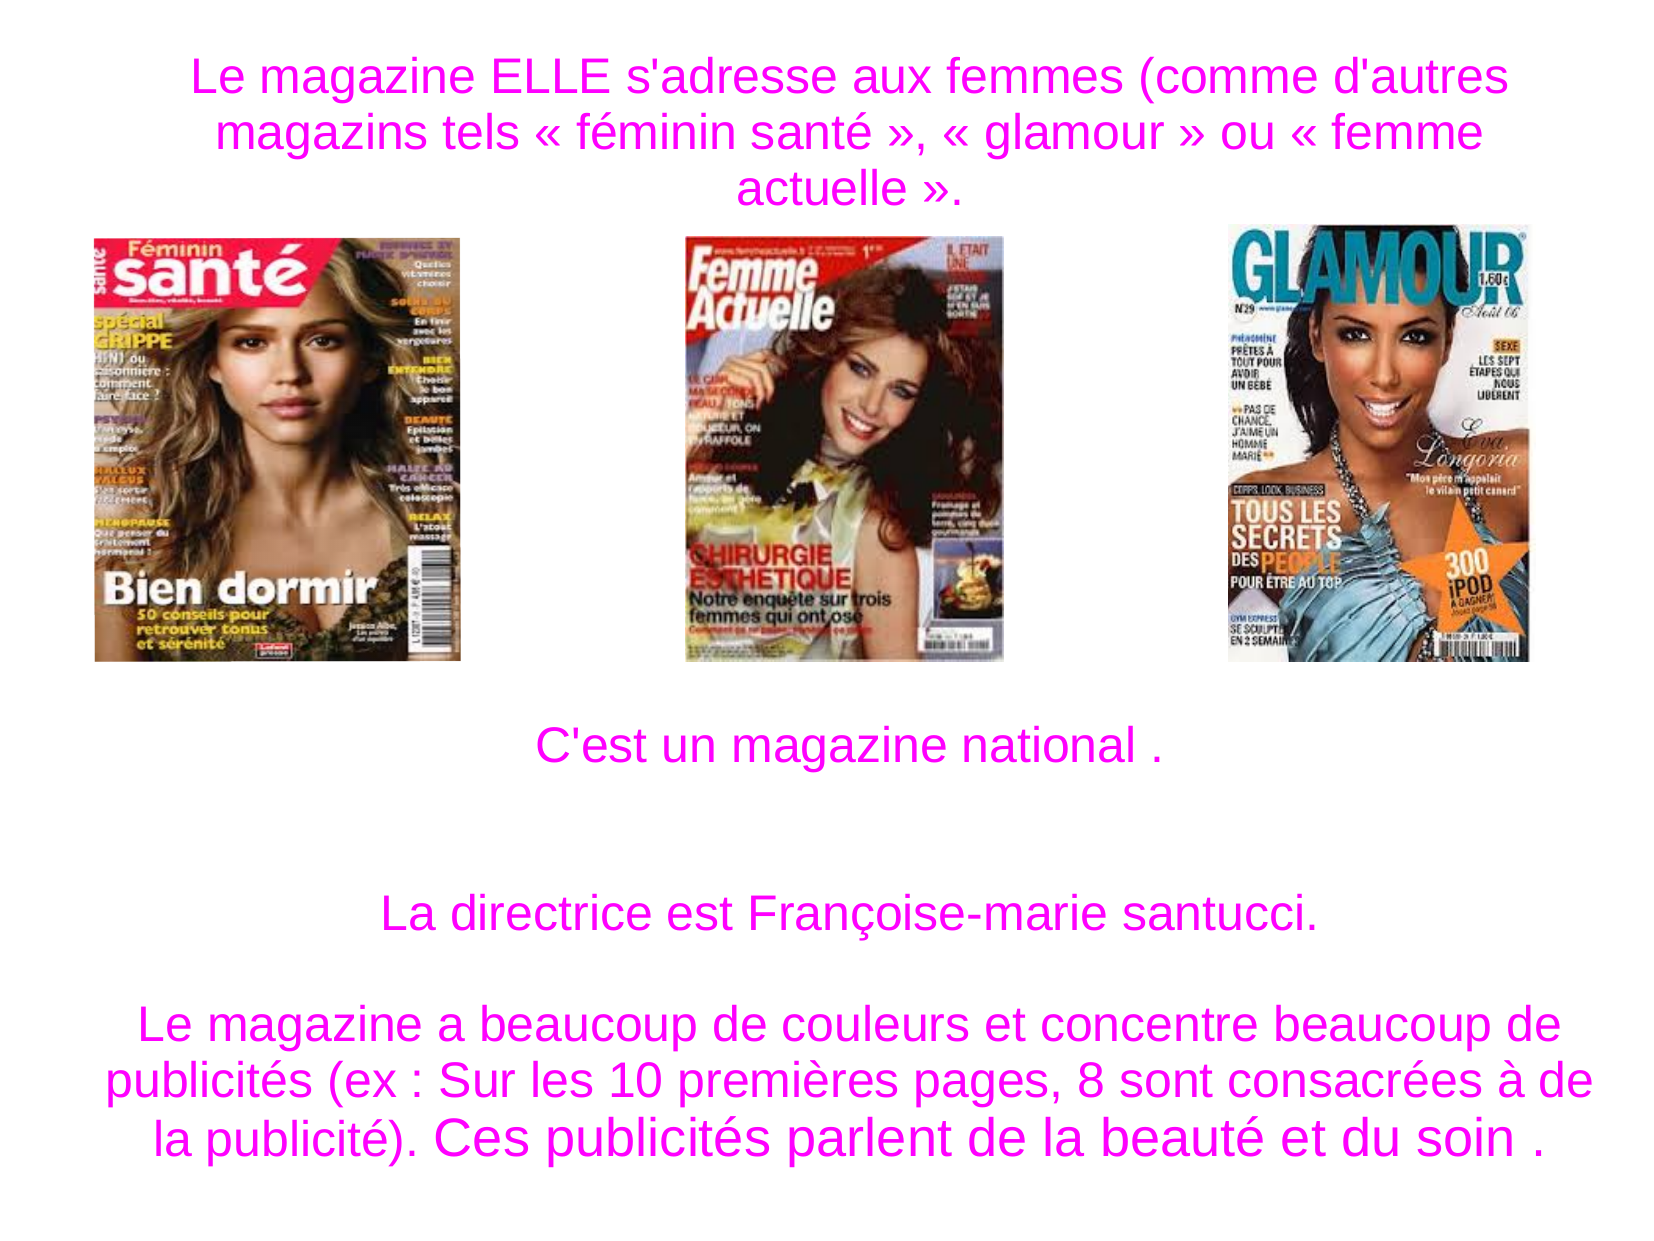

# Le magazine ELLE s'adresse aux femmes (comme d'autres magazins tels « féminin santé », « glamour » ou « femme actuelle ». C'est un magazine national . La directrice est Françoise-marie santucci. Le magazine a beaucoup de couleurs et concentre beaucoup de publicités (ex : Sur les 10 premières pages, 8 sont consacrées à de la publicité). Ces publicités parlent de la beauté et du soin .